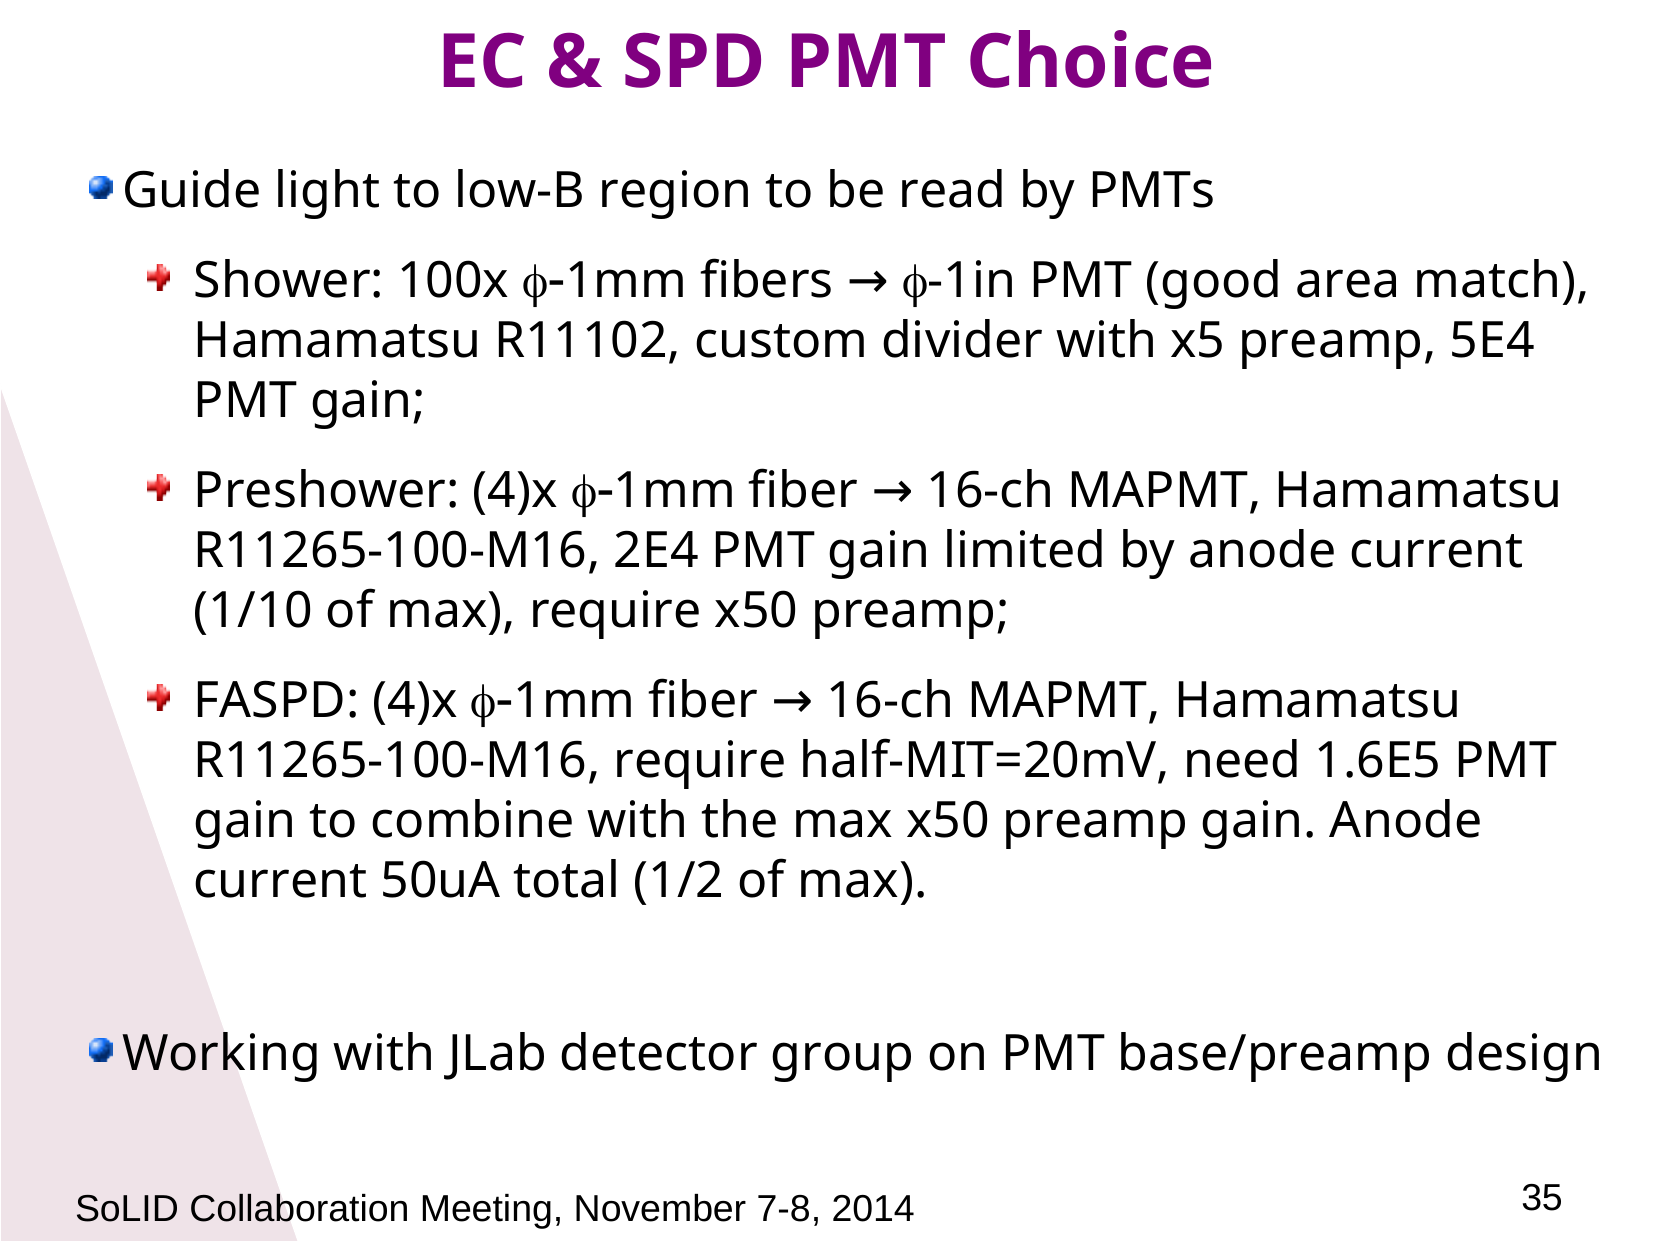

# EC & SPD PMT Choice
Guide light to low-B region to be read by PMTs
Shower: 100x f-1mm fibers → f-1in PMT (good area match), Hamamatsu R11102, custom divider with x5 preamp, 5E4 PMT gain;
Preshower: (4)x f-1mm fiber → 16-ch MAPMT, Hamamatsu R11265-100-M16, 2E4 PMT gain limited by anode current (1/10 of max), require x50 preamp;
FASPD: (4)x f-1mm fiber → 16-ch MAPMT, Hamamatsu R11265-100-M16, require half-MIT=20mV, need 1.6E5 PMT gain to combine with the max x50 preamp gain. Anode current 50uA total (1/2 of max).
Working with JLab detector group on PMT base/preamp design
35